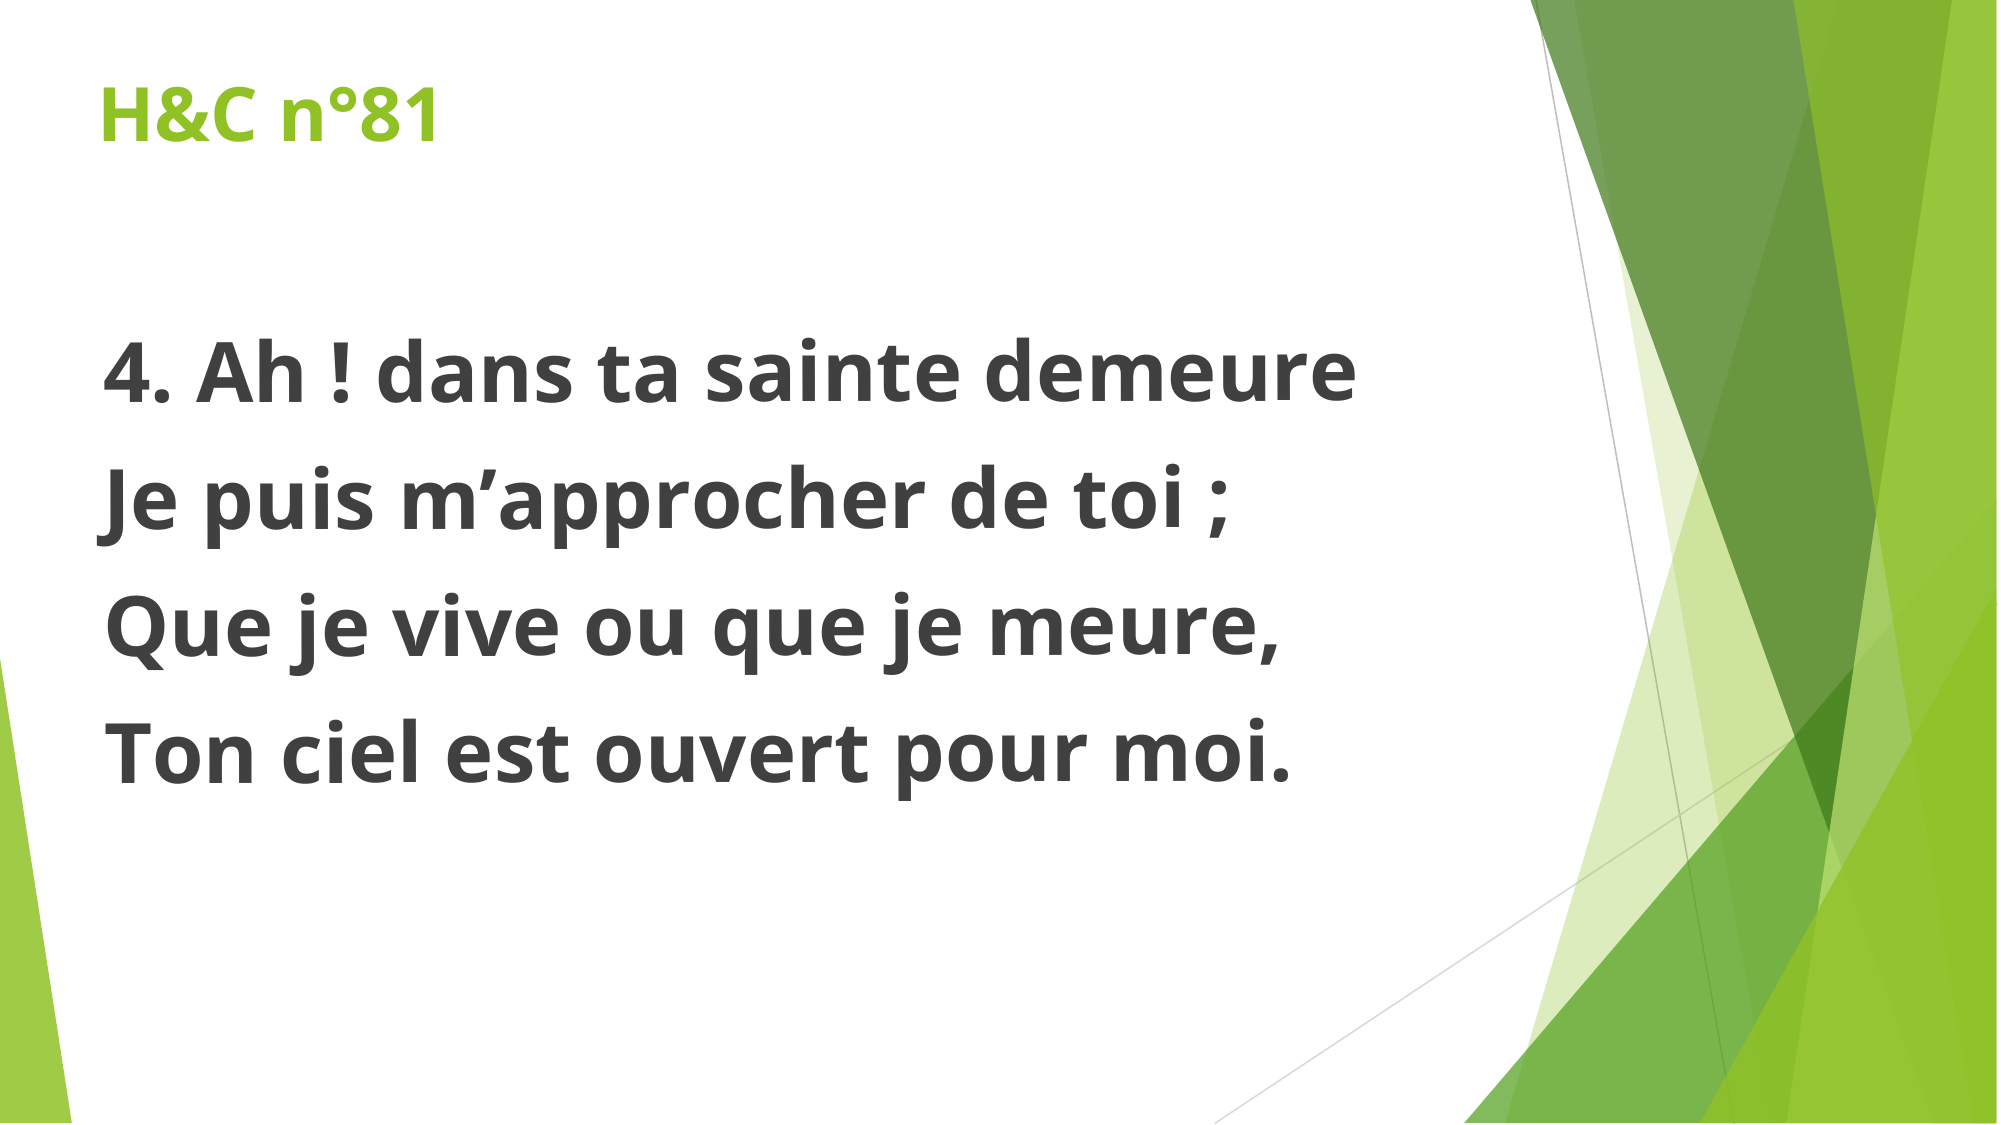

H&C n°81
4. Ah ! dans ta sainte demeure
Je puis m’approcher de toi ;
Que je vive ou que je meure,
Ton ciel est ouvert pour moi.